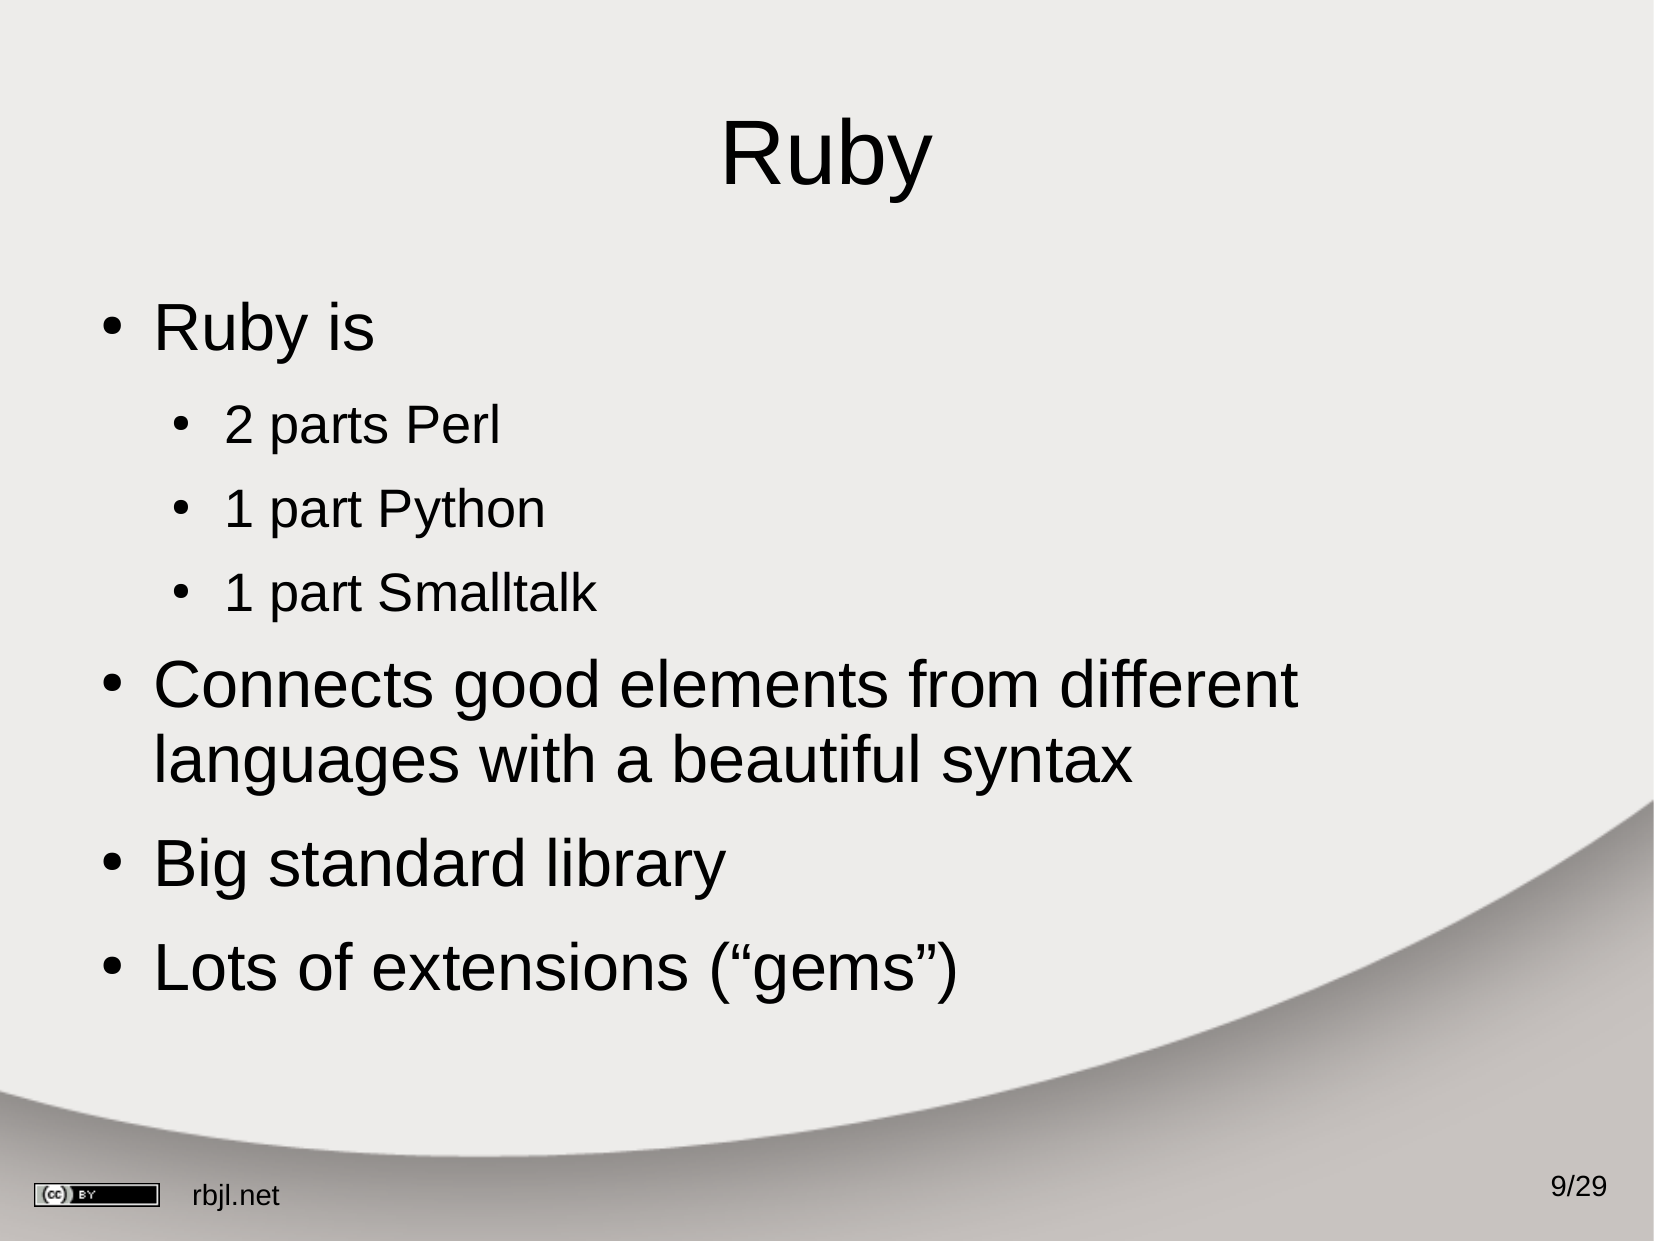

# Ruby
Ruby is
2 parts Perl
1 part Python
1 part Smalltalk
Connects good elements from different languages with a beautiful syntax
Big standard library
Lots of extensions (“gems”)
9